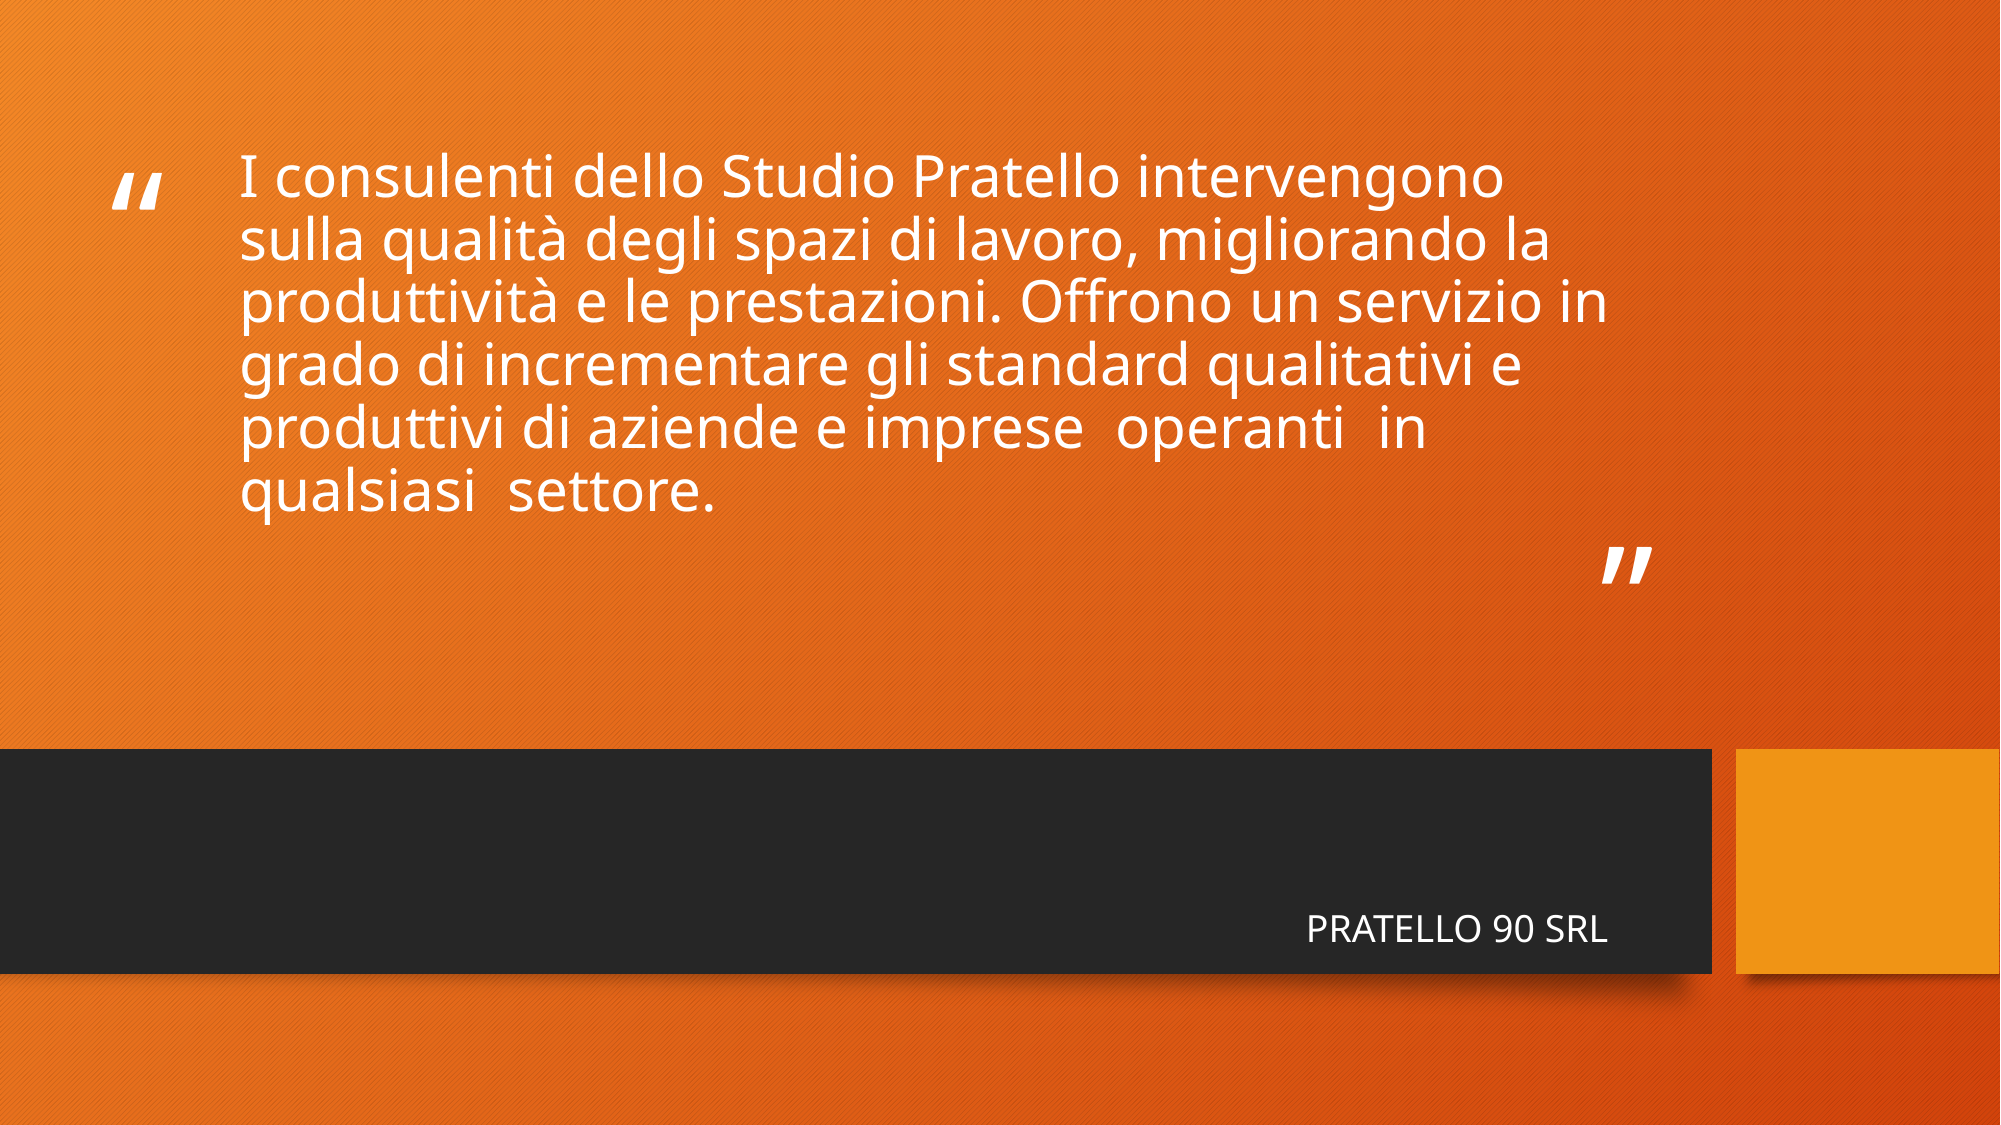

# I consulenti dello Studio Pratello intervengono sulla qualità degli spazi di lavoro, migliorando la produttività e le prestazioni. Offrono un servizio in grado di incrementare gli standard qualitativi e produttivi di aziende e imprese operanti in qualsiasi settore.
 PRATELLO 90 SRL